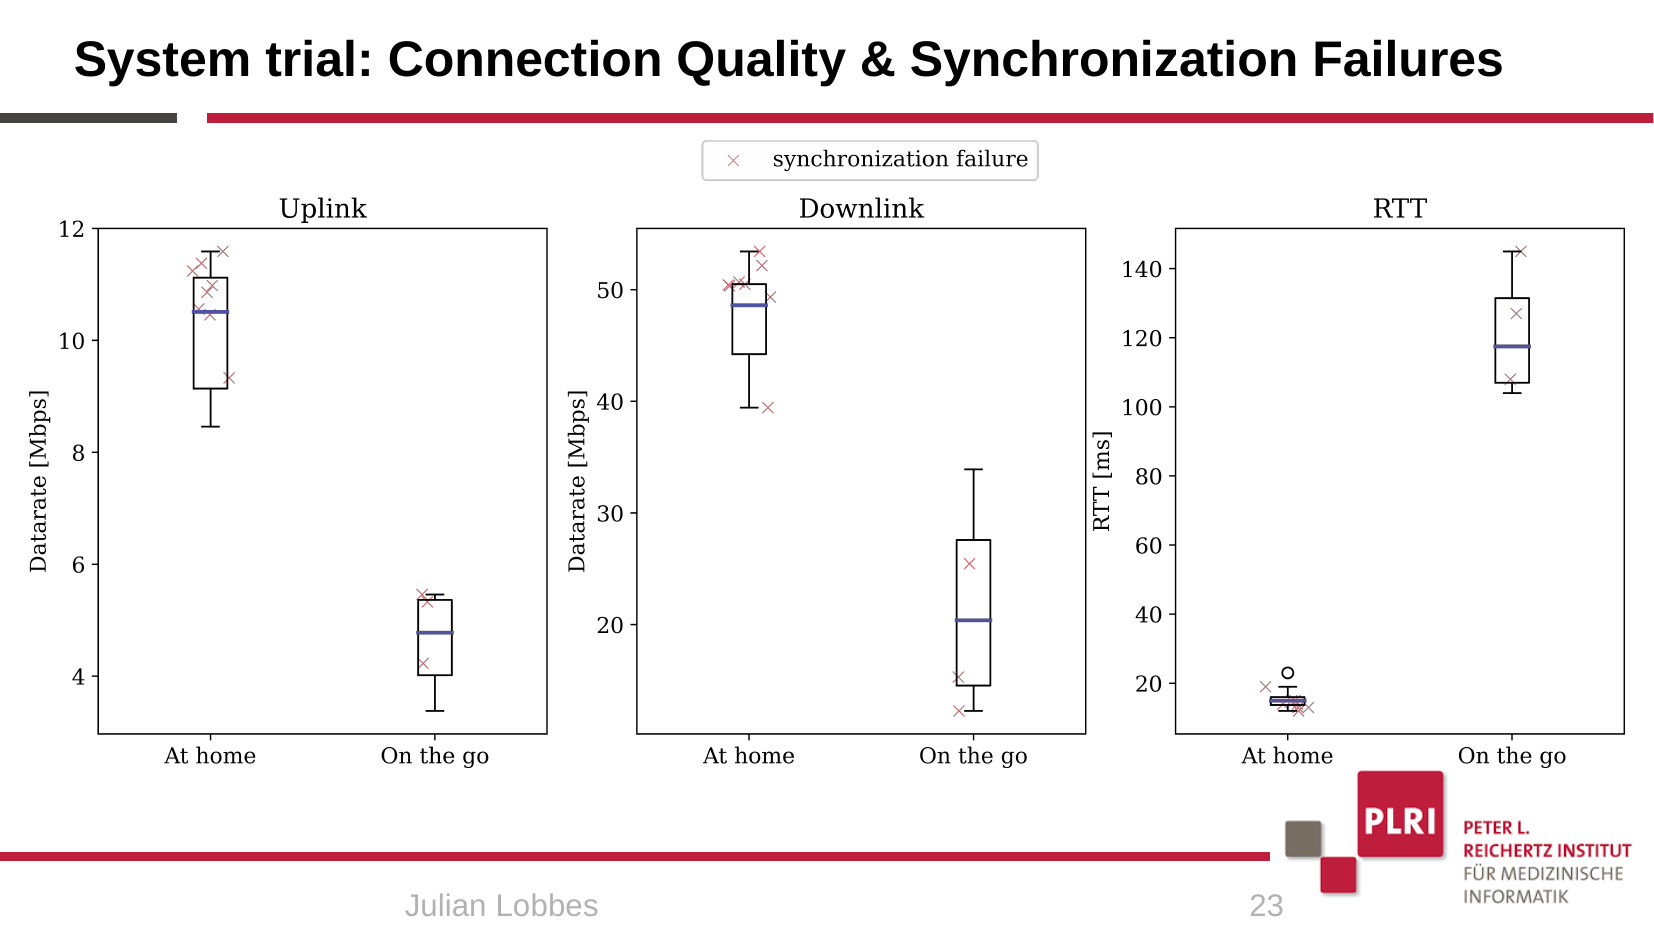

System trial: Connection Quality & Synchronization Failures
Julian Lobbes